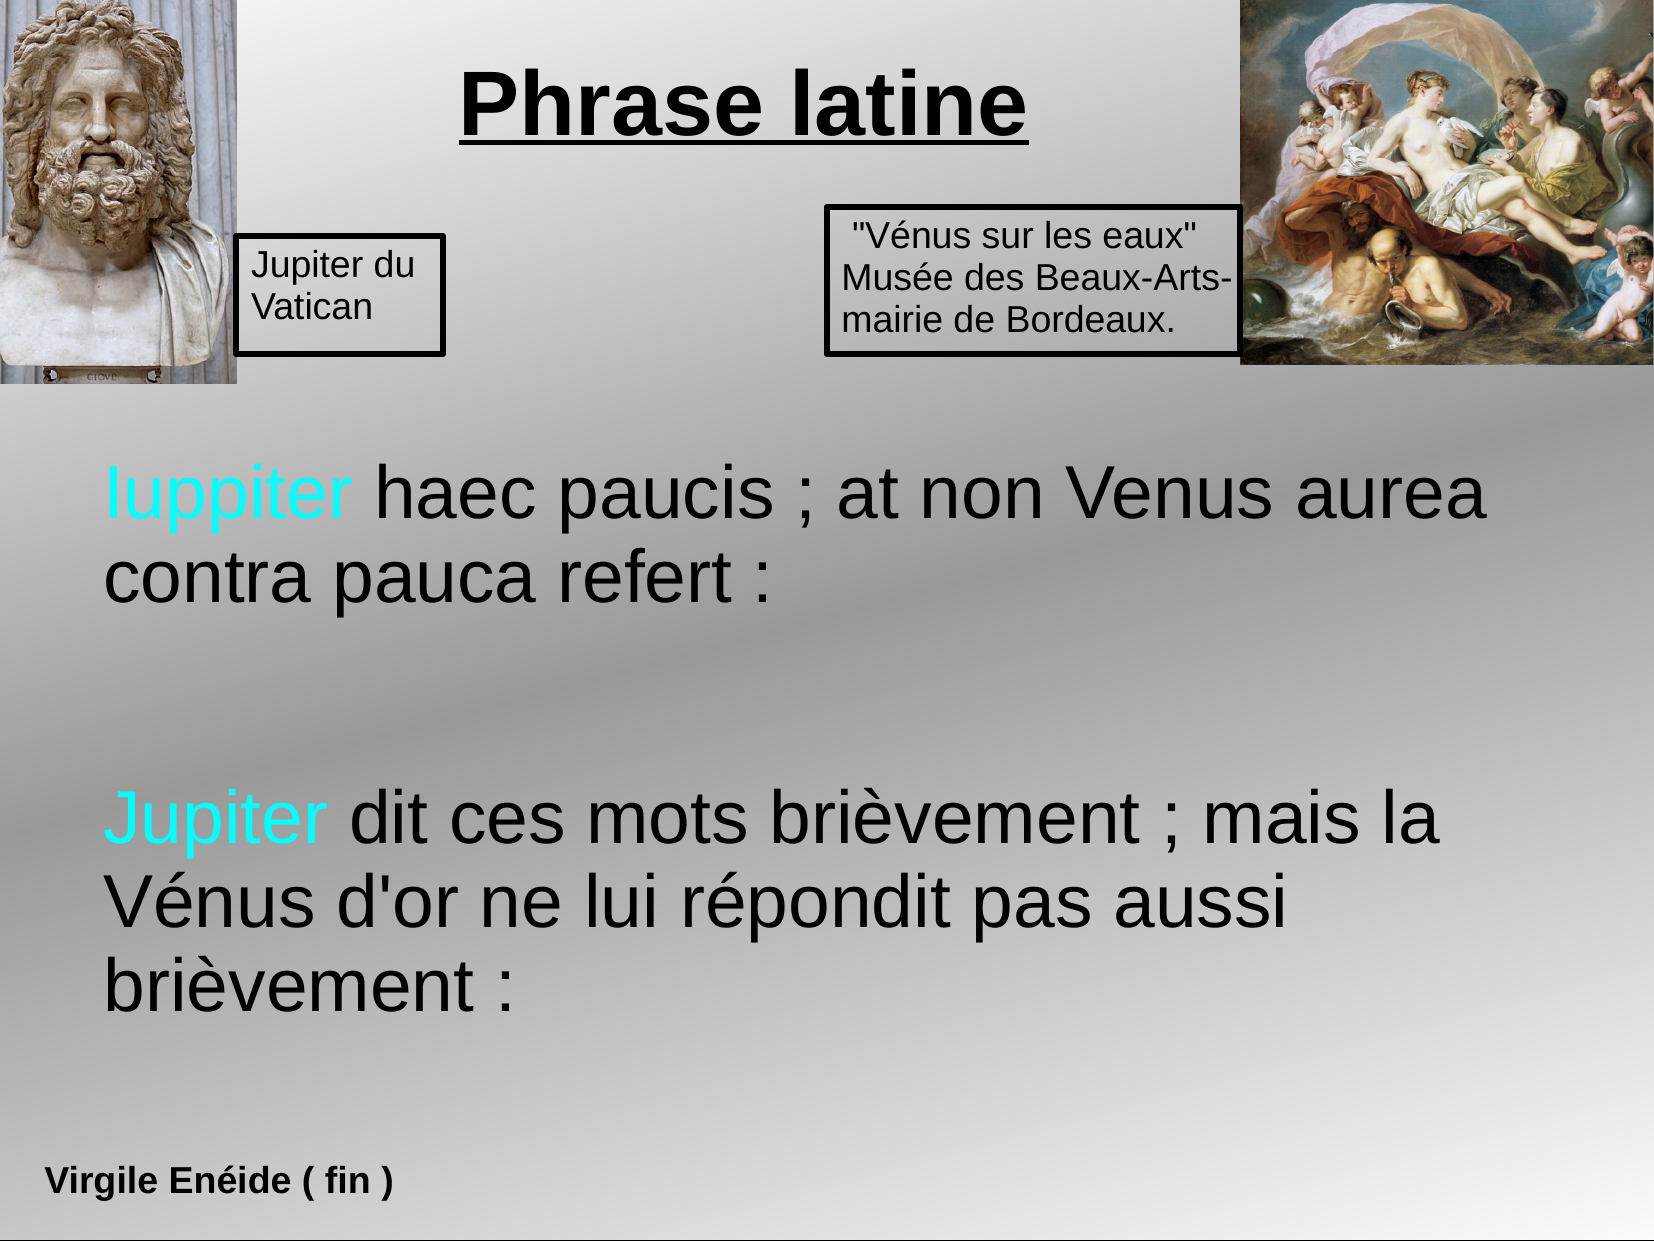

# Phrase latine
 "Vénus sur les eaux" Musée des Beaux-Arts-mairie de Bordeaux.
Jupiter du Vatican
Iuppiter haec paucis ; at non Venus aurea contra pauca refert :
Jupiter dit ces mots brièvement ; mais la Vénus d'or ne lui répondit pas aussi brièvement :
Virgile Enéide ( fin )